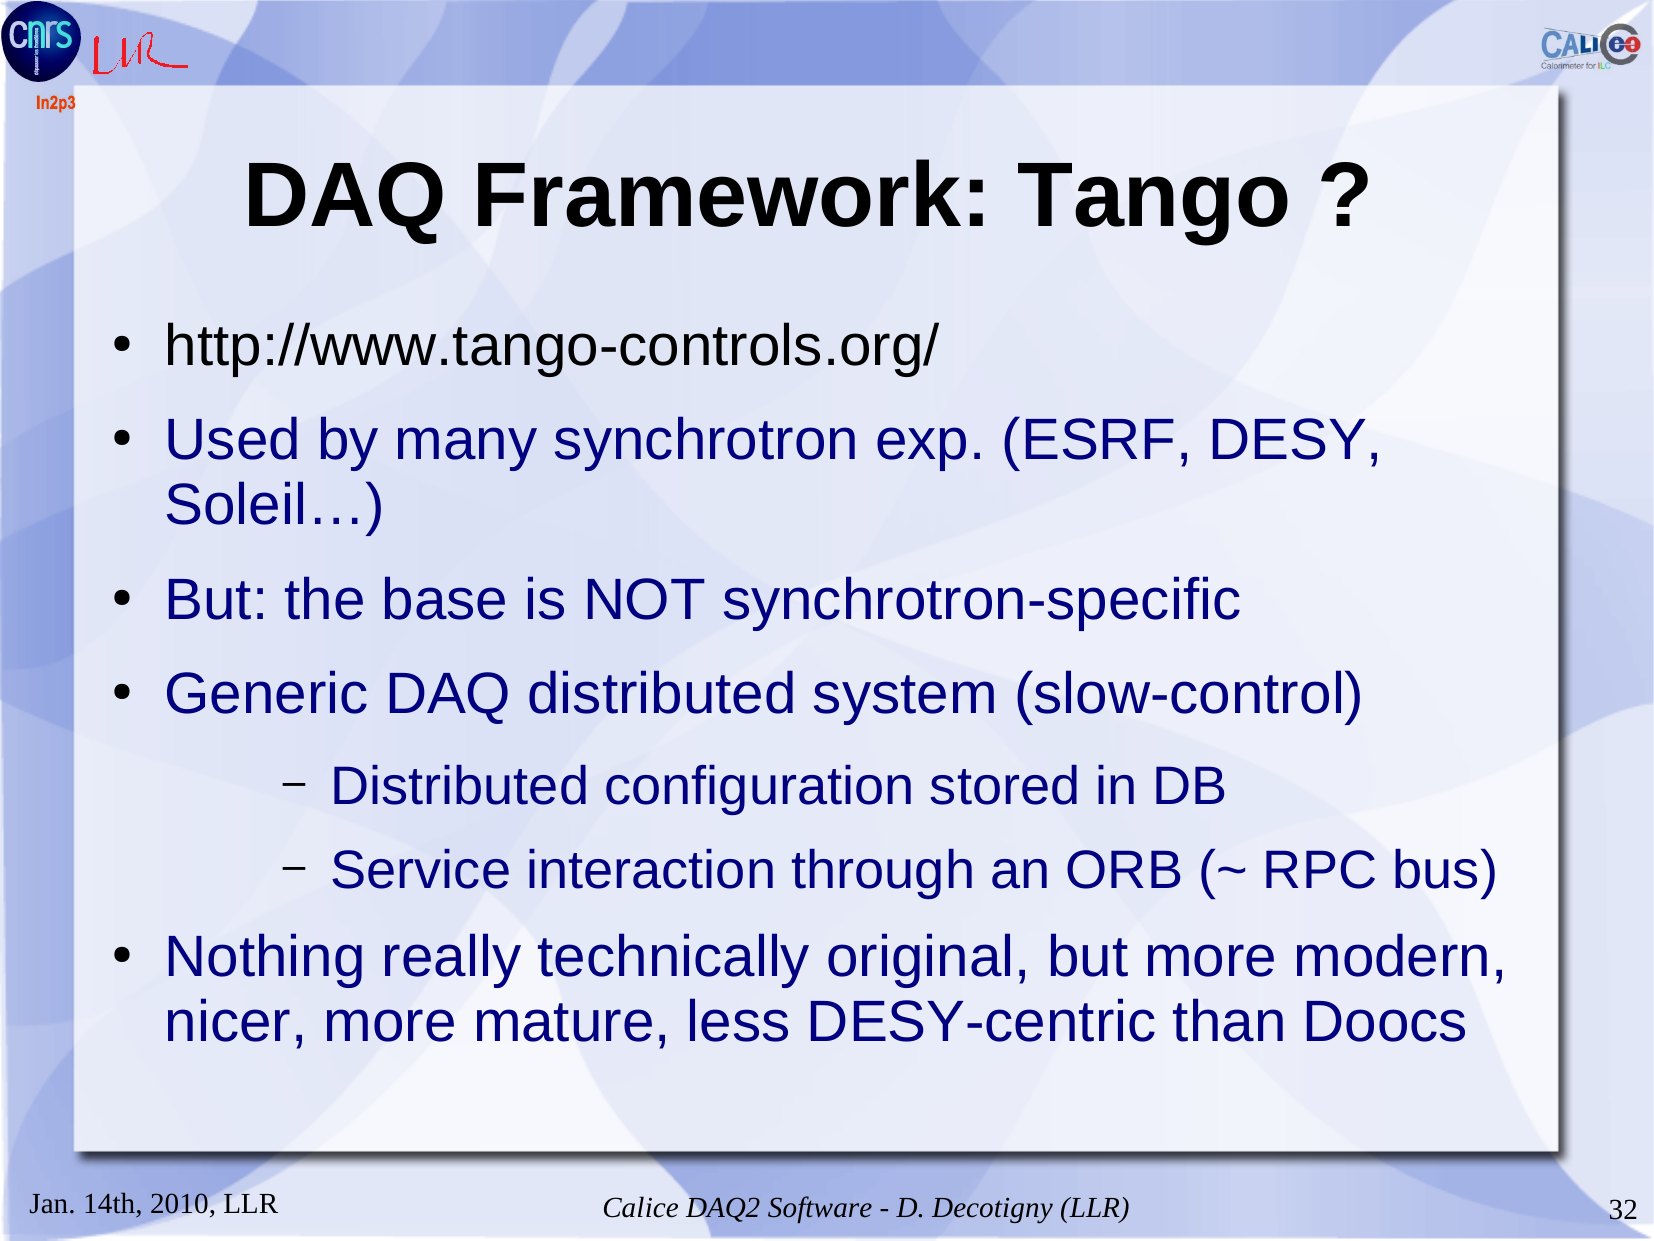

# DAQ Framework: Tango ?
http://www.tango-controls.org/
Used by many synchrotron exp. (ESRF, DESY, Soleil…)
But: the base is NOT synchrotron-specific
Generic DAQ distributed system (slow-control)
Distributed configuration stored in DB
Service interaction through an ORB (~ RPC bus)
Nothing really technically original, but more modern, nicer, more mature, less DESY-centric than Doocs
Jan. 14th, 2010, LLR
Calice DAQ2 Software - D. Decotigny (LLR)
32